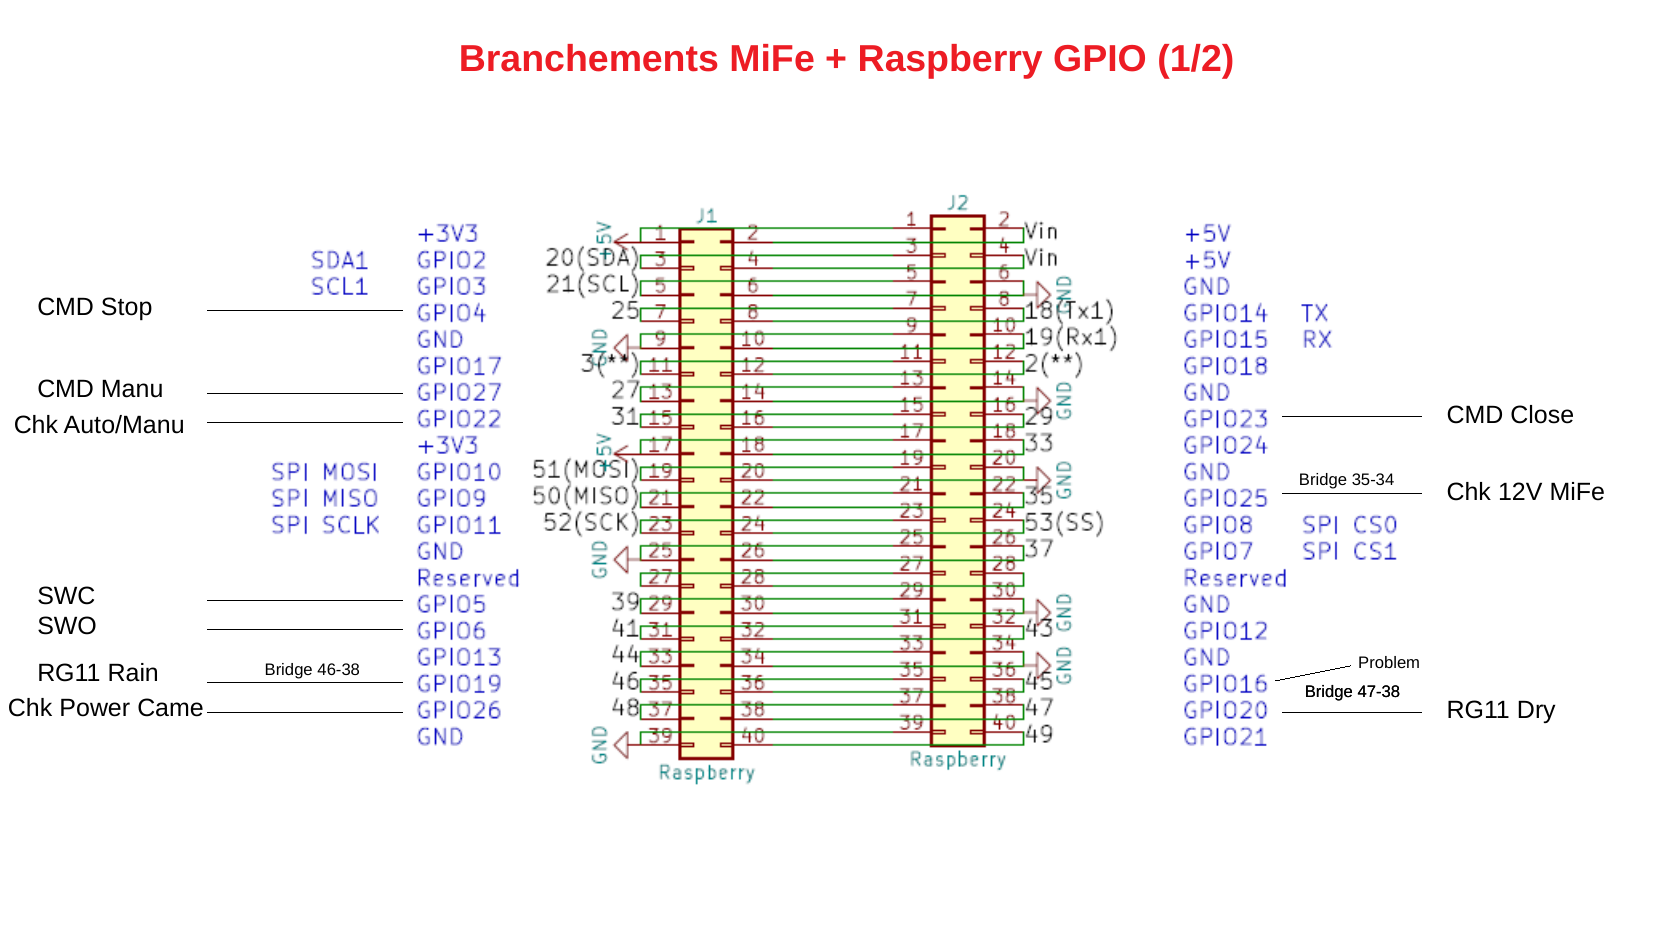

Branchements MiFe + Raspberry GPIO (1/2)
CMD Stop
CMD Manu
CMD Close
Chk Auto/Manu
Bridge 35-34
Chk 12V MiFe
SWC
SWO
Problem
RG11 Rain
Bridge 46-38
Bridge 47-38
Bridge 47-38
Chk Power Came
RG11 Dry